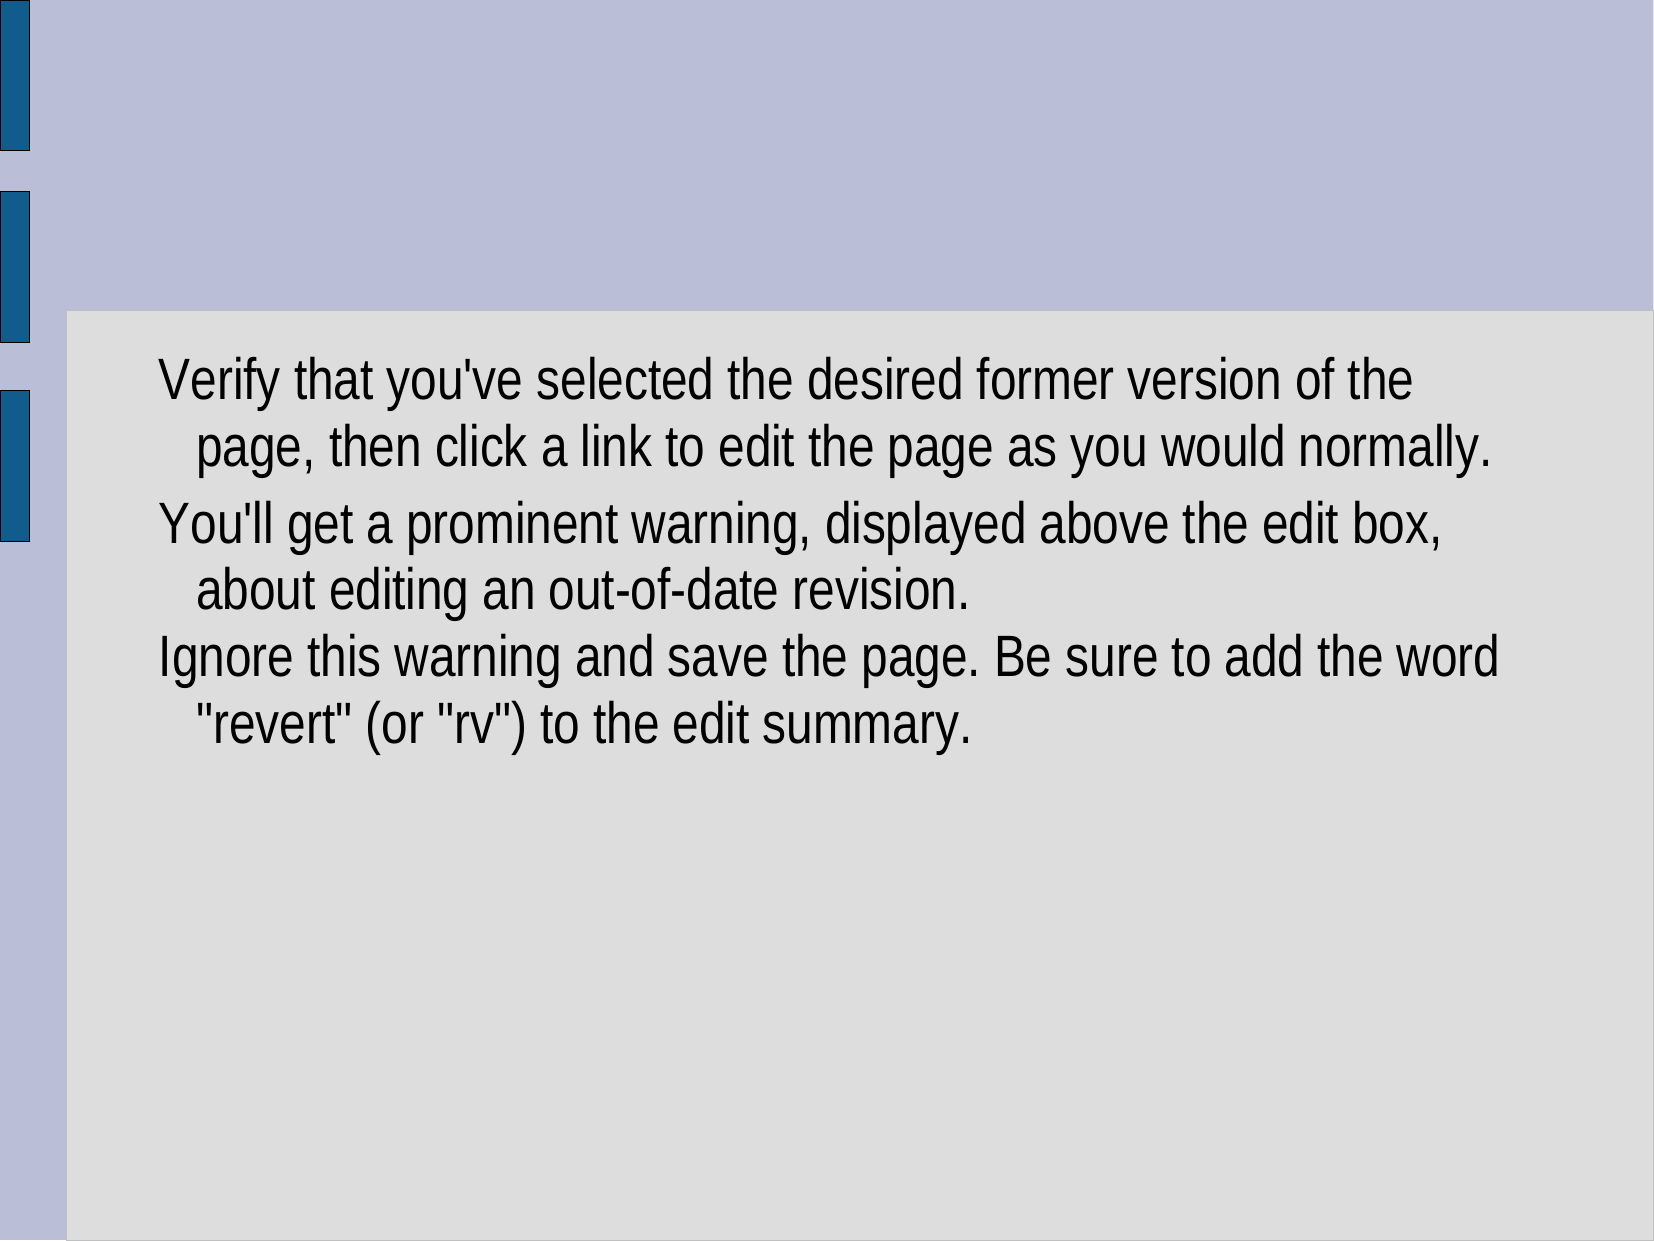

# Verify that you've selected the desired former version of the page, then click a link to edit the page as you would normally.
You'll get a prominent warning, displayed above the edit box, about editing an out-of-date revision.
Ignore this warning and save the page. Be sure to add the word "revert" (or "rv") to the edit summary.